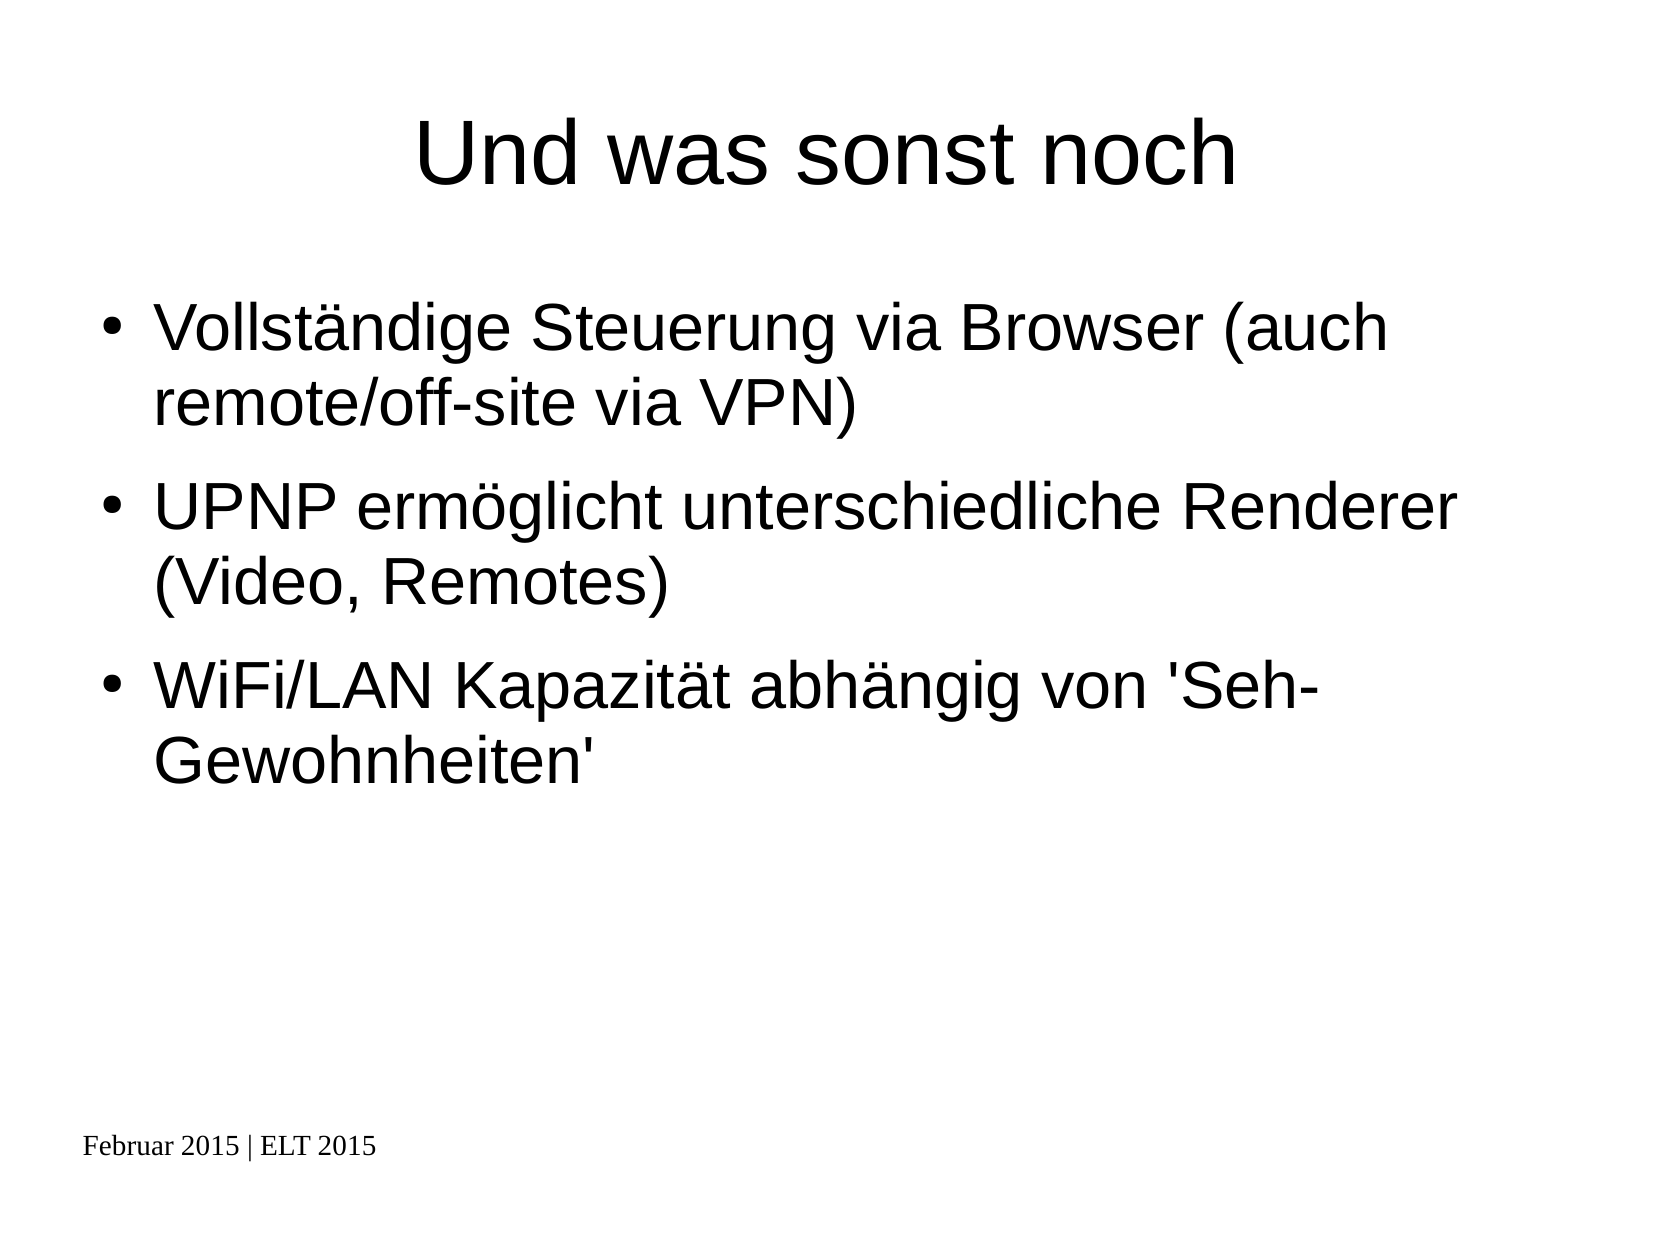

# Und was sonst noch
Vollständige Steuerung via Browser (auch remote/off-site via VPN)
UPNP ermöglicht unterschiedliche Renderer (Video, Remotes)
WiFi/LAN Kapazität abhängig von 'Seh-Gewohnheiten'